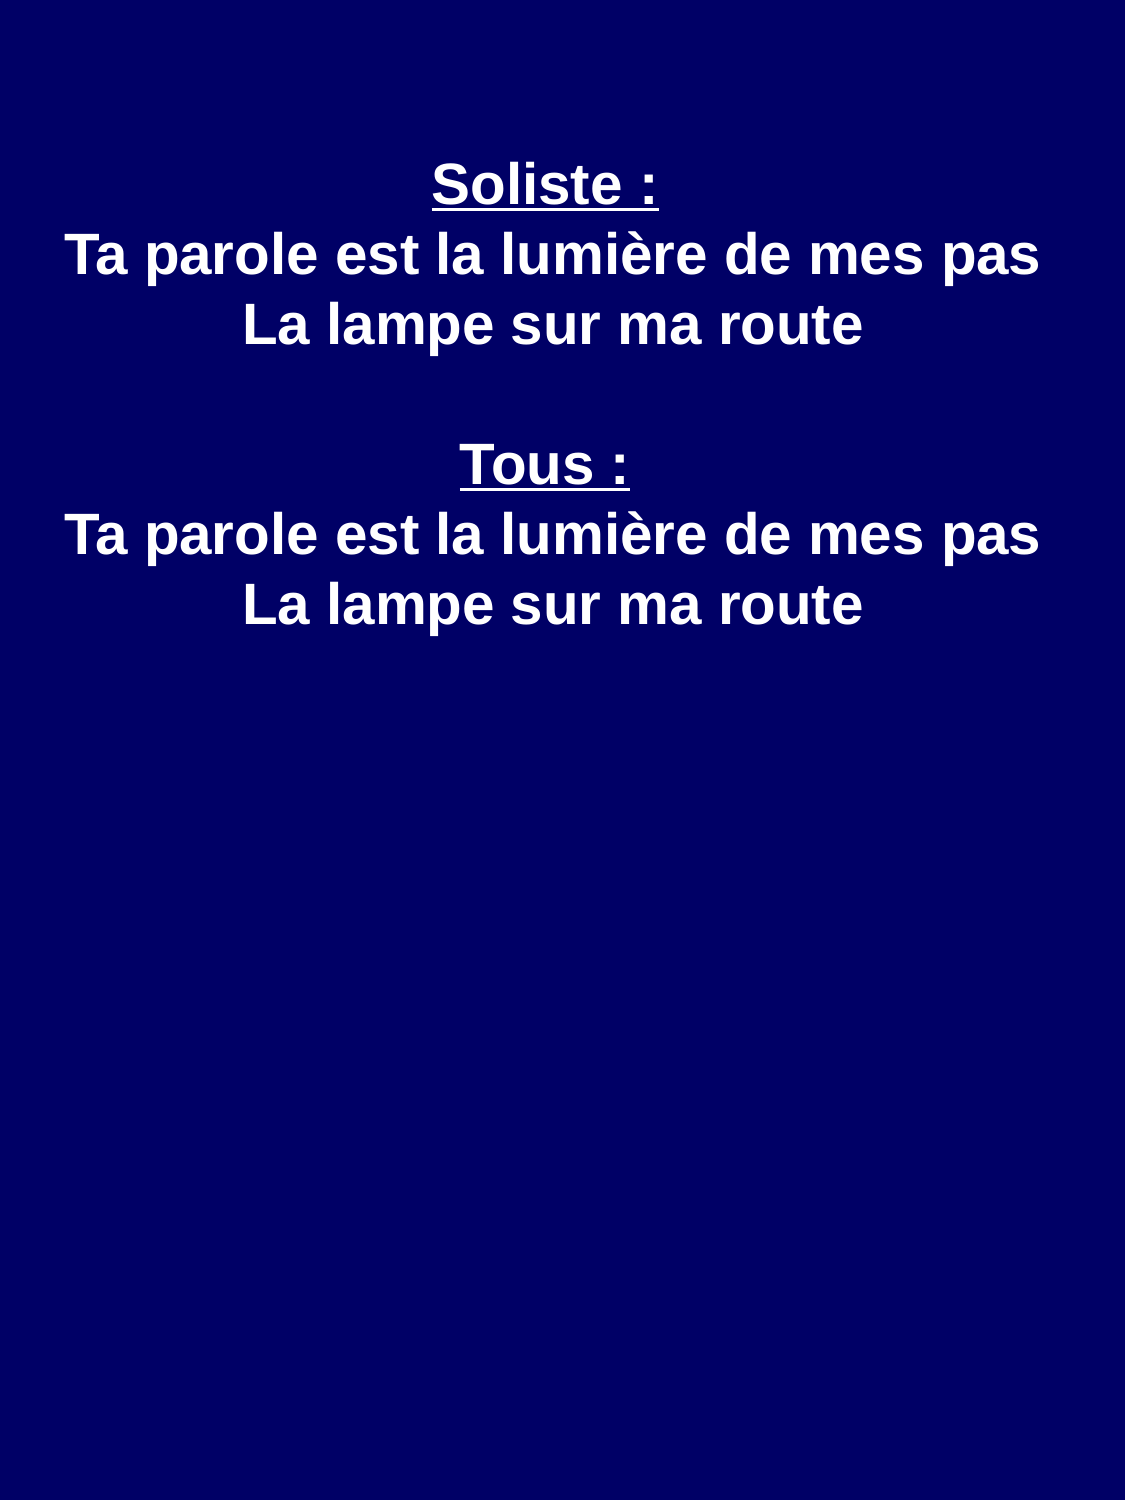

Soliste :
Ta parole est la lumière de mes pas
La lampe sur ma route
Tous :
Ta parole est la lumière de mes pas
La lampe sur ma route